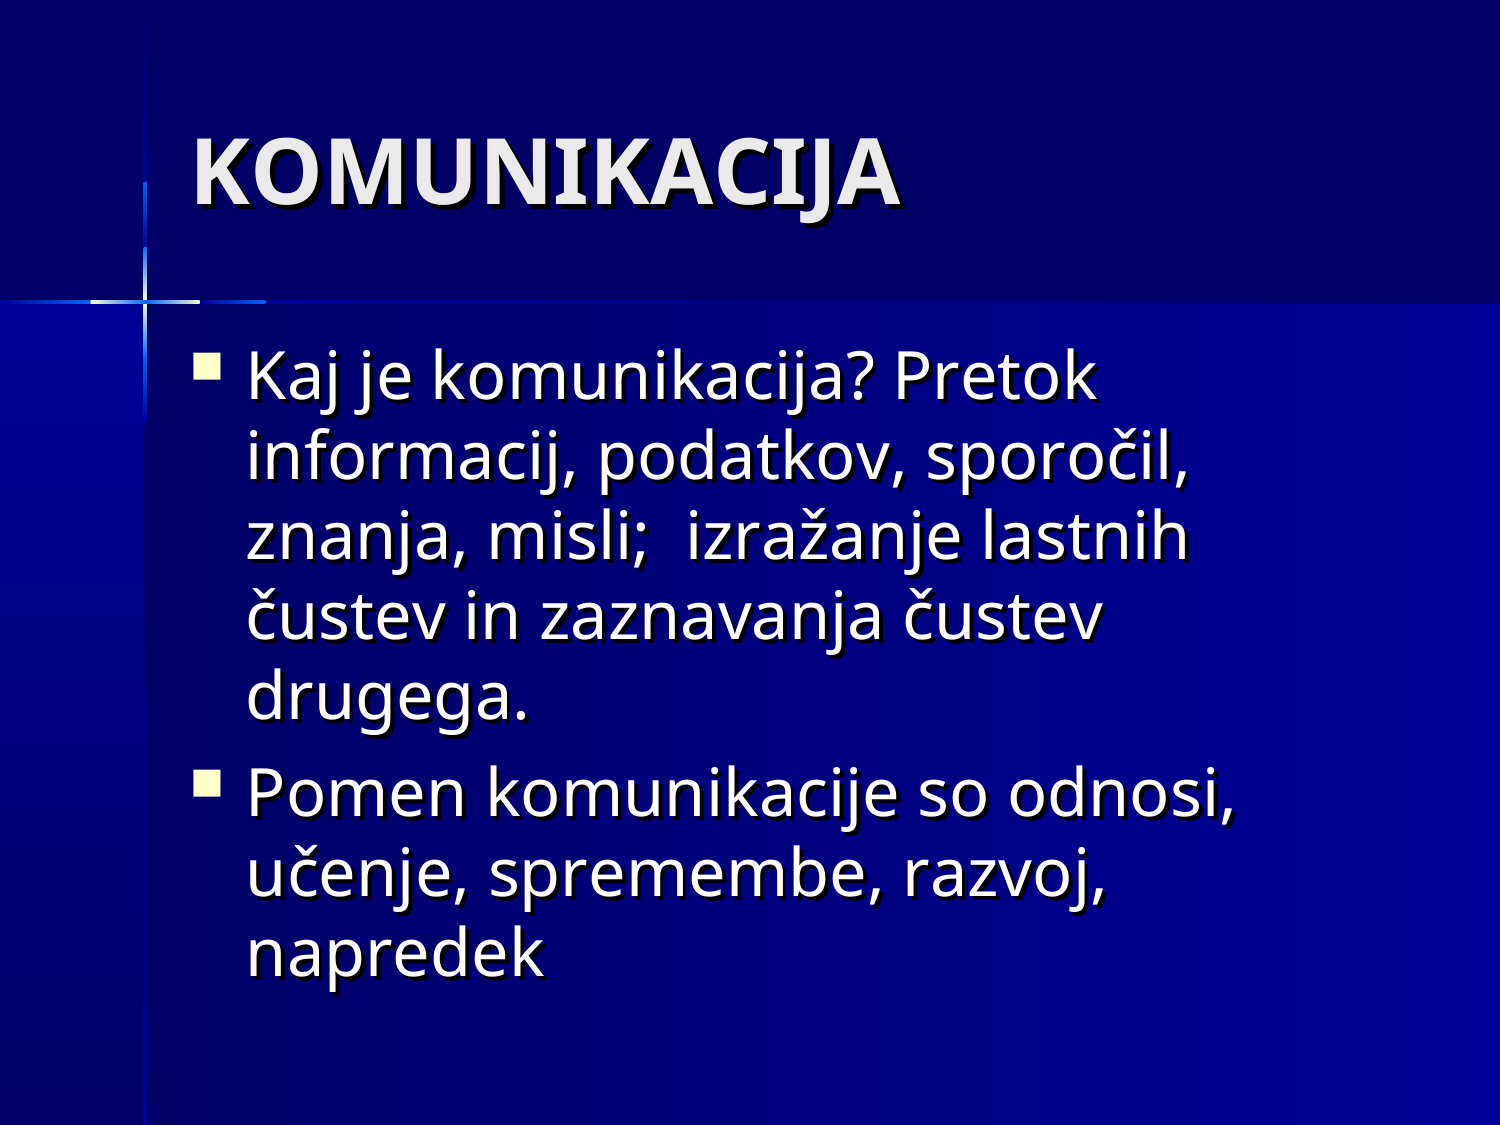

# KOMUNIKACIJA
Kaj je komunikacija? Pretok informacij, podatkov, sporočil, znanja, misli; izražanje lastnih čustev in zaznavanja čustev drugega.
Pomen komunikacije so odnosi, učenje, spremembe, razvoj, napredek